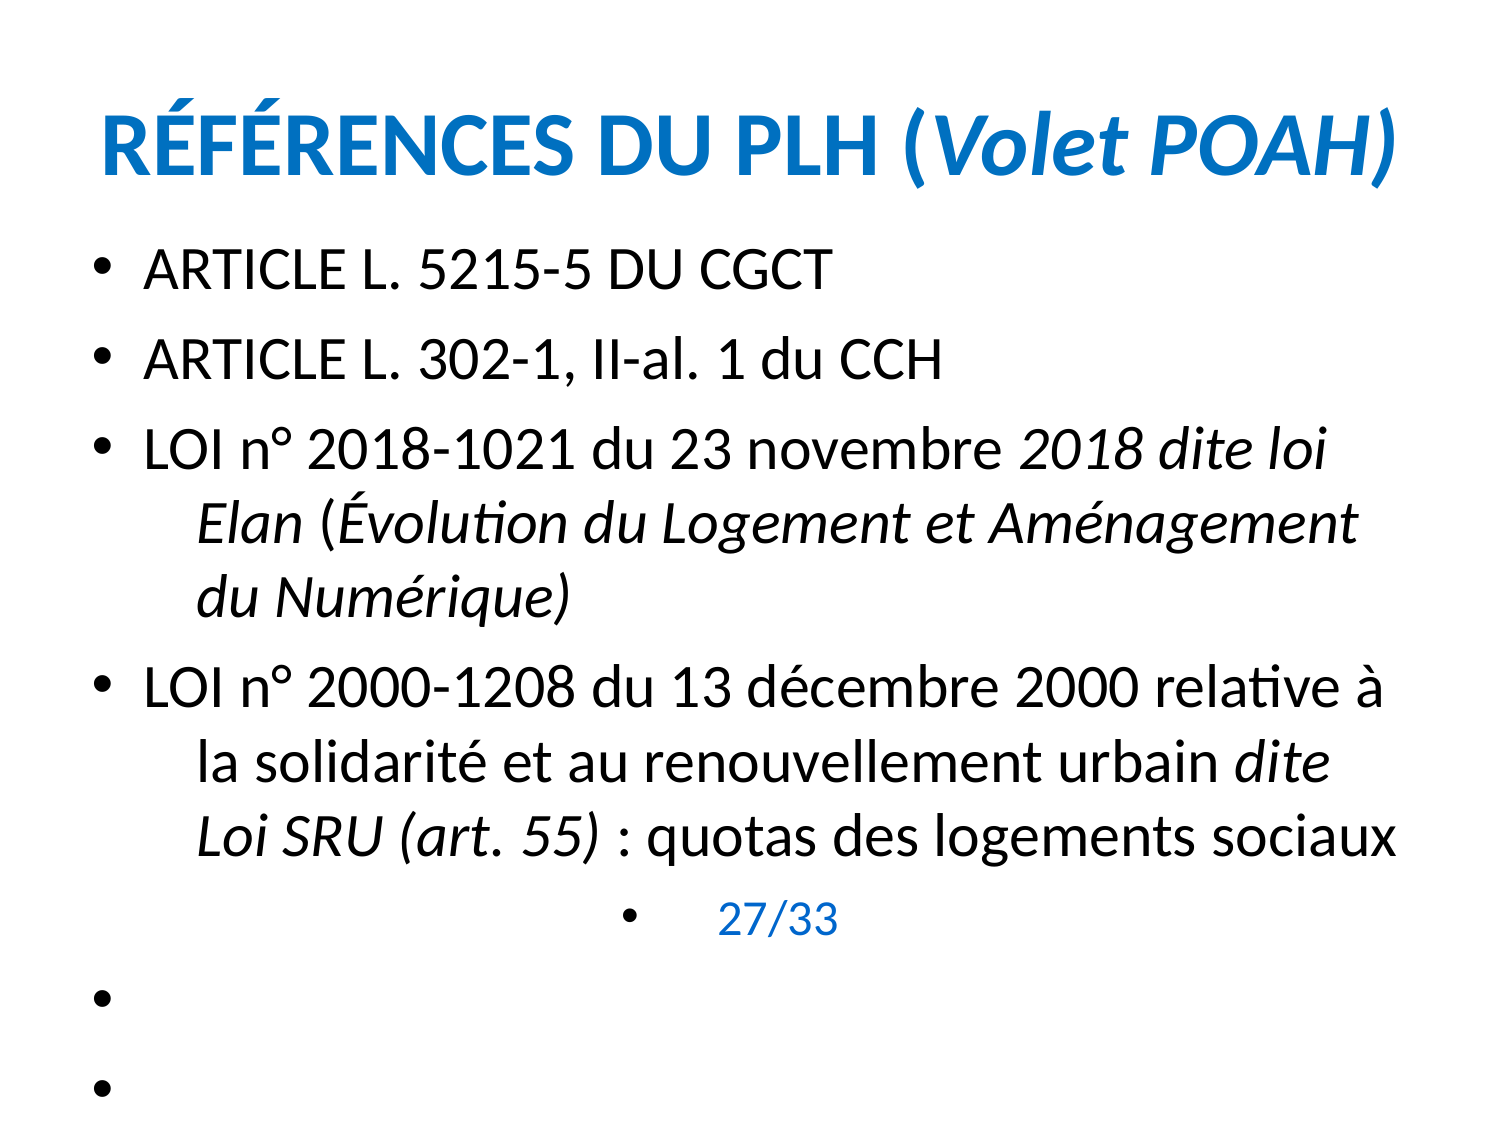

# RÉFÉRENCES DU PLH (Volet POAH)
ARTICLE L. 5215-5 DU CGCT
ARTICLE L. 302-1, II-al. 1 du CCH
LOI n° 2018-1021 du 23 novembre 2018 dite loi Elan (Évolution du Logement et Aménagement du Numérique)
LOI n° 2000-1208 du 13 décembre 2000 relative à la solidarité et au renouvellement urbain dite Loi SRU (art. 55) : quotas des logements sociaux
27/33